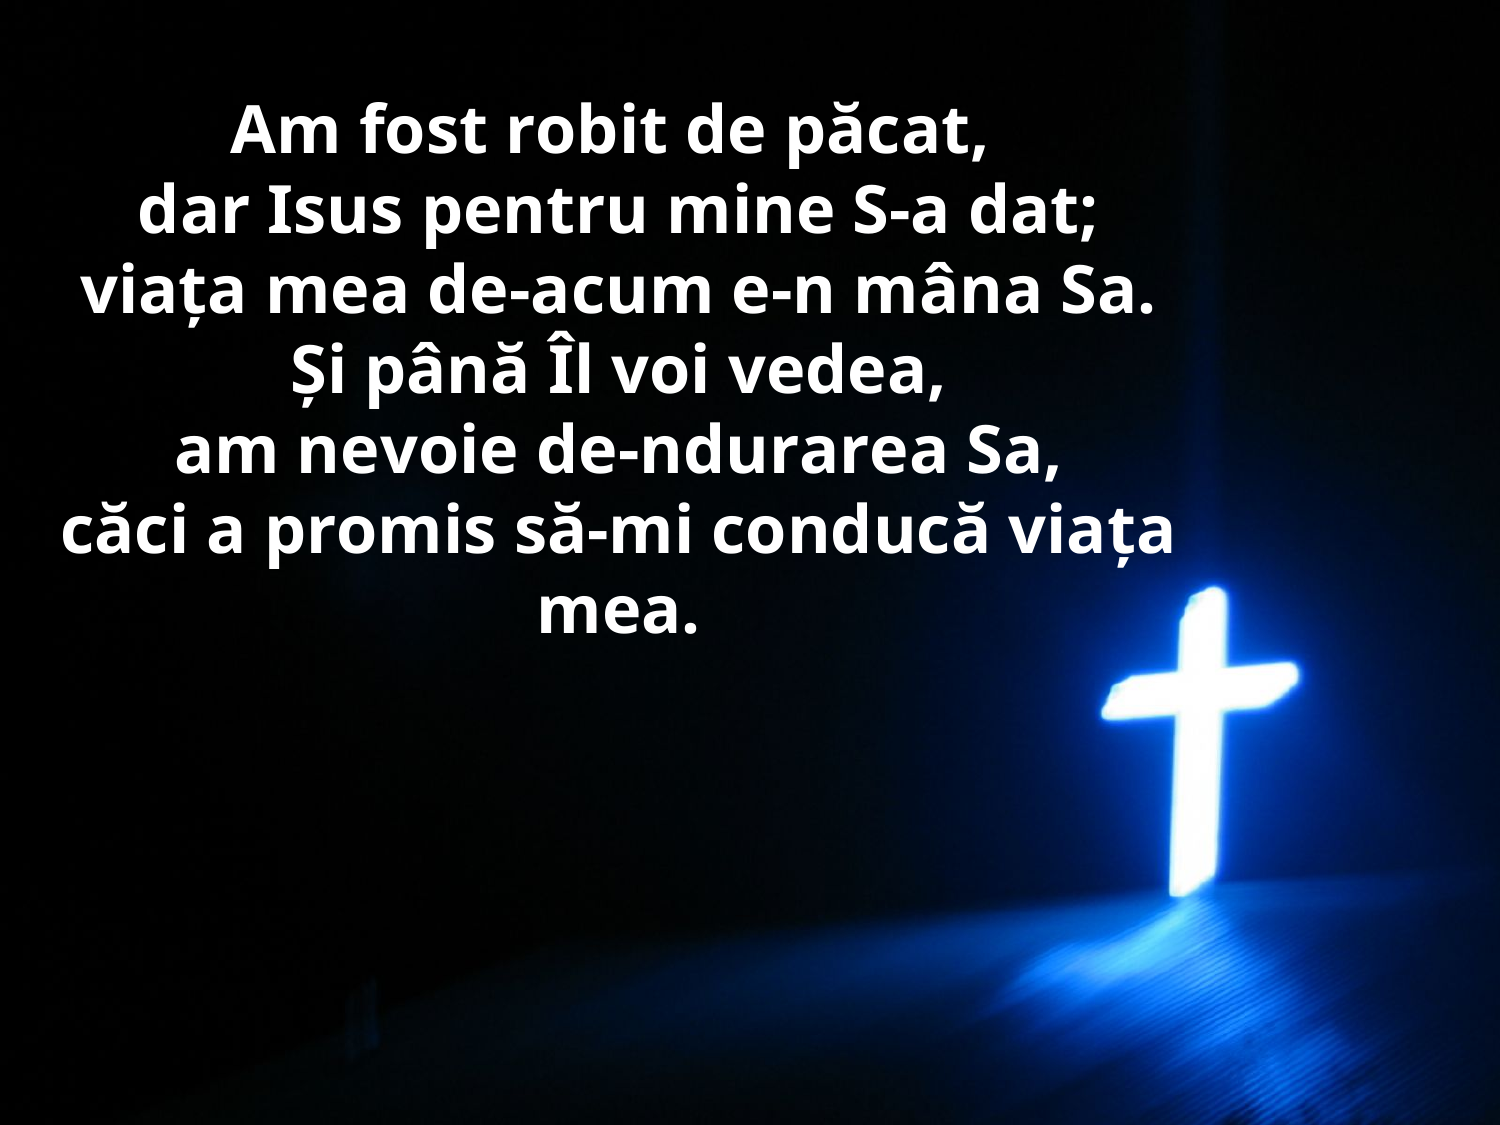

Am fost robit de păcat,
dar Isus pentru mine S-a dat;
viaţa mea de-acum e-n mâna Sa.
Şi până Îl voi vedea,
am nevoie de-ndurarea Sa,
căci a promis să-mi conducă viaţa mea.